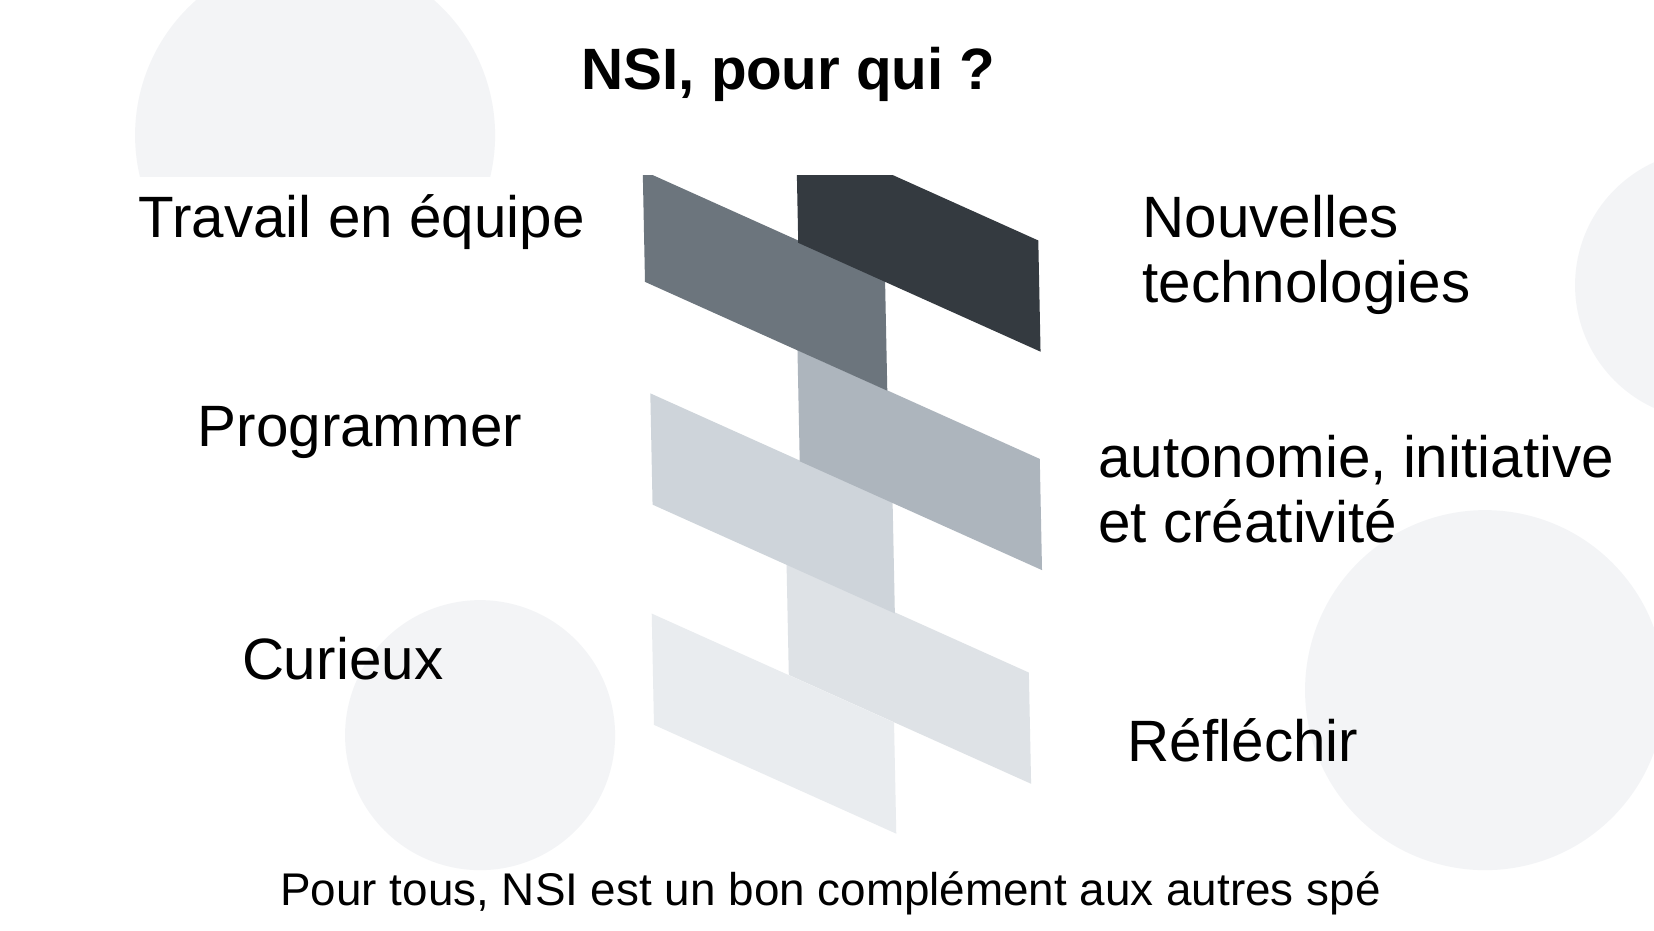

NSI, pour qui ?
Travail en équipe
Nouvelles technologies
Programmer
autonomie, initiative et créativité
Curieux
Réfléchir
Pour tous, NSI est un bon complément aux autres spé